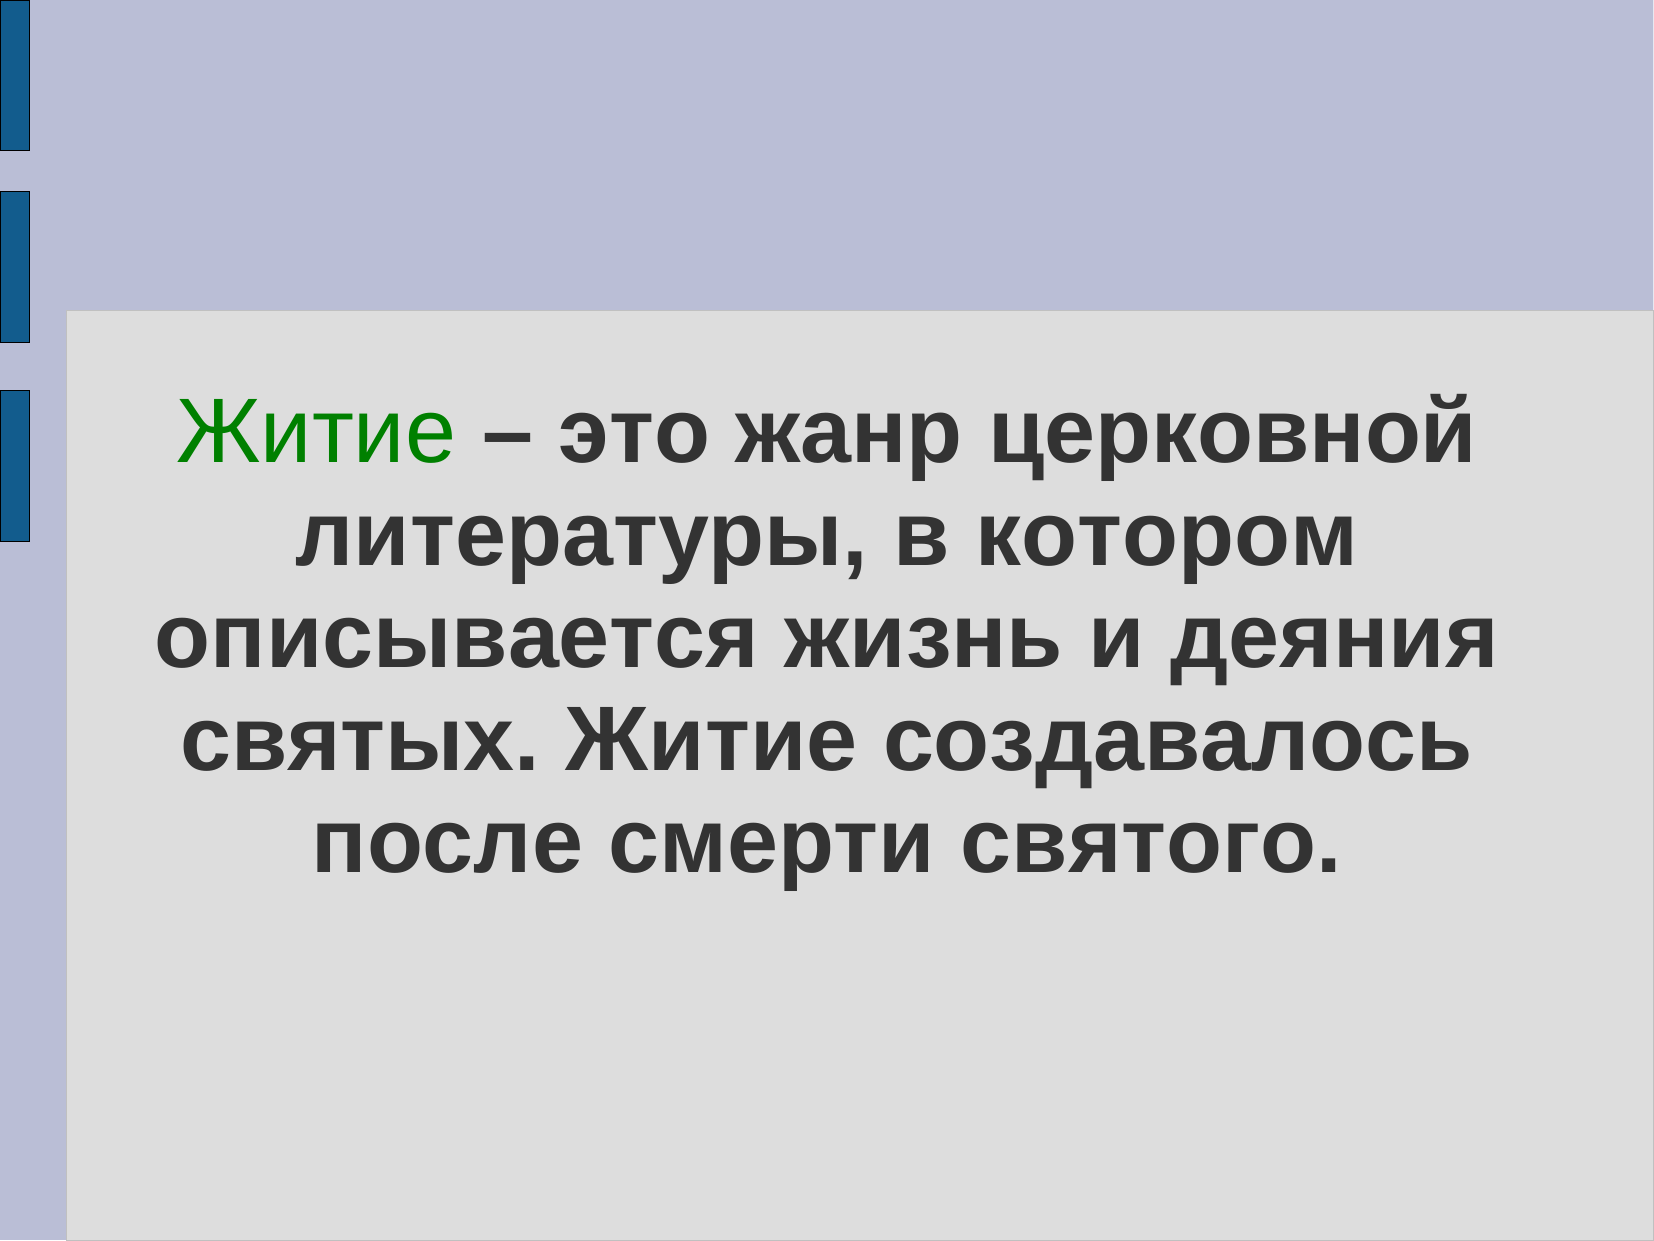

# Житие – это жанр церковной литературы, в котором описывается жизнь и деяния святых. Житие создавалось после смерти святого.